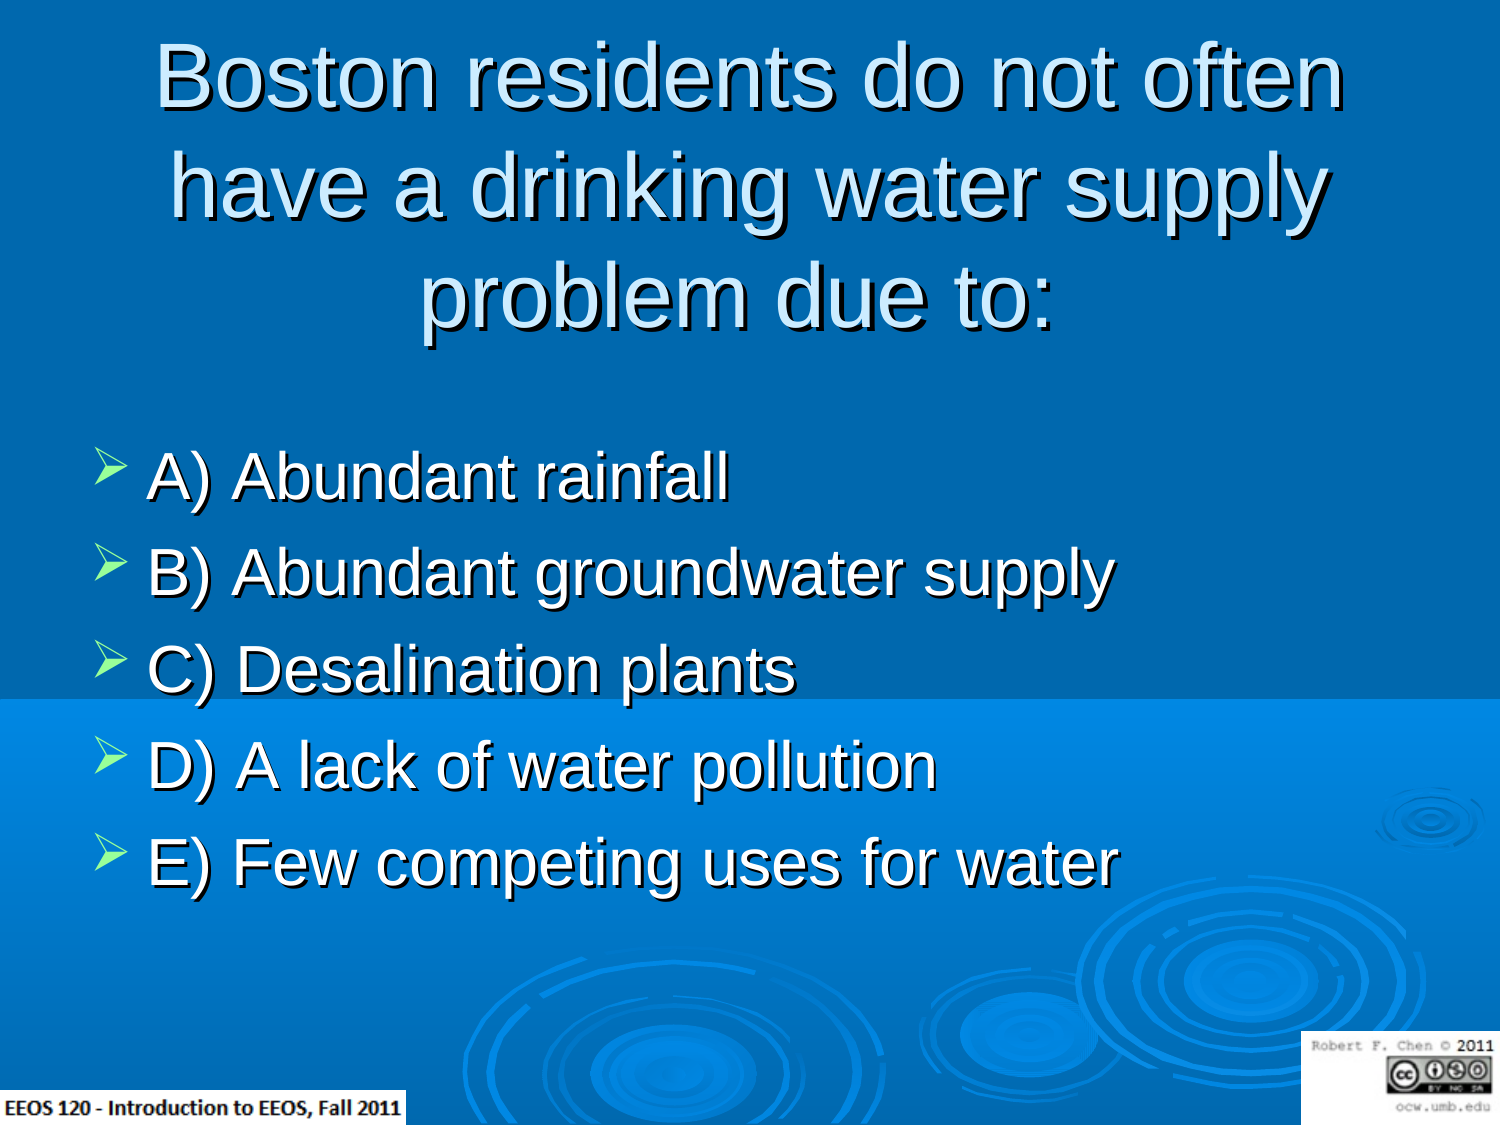

# Boston residents do not often have a drinking water supply problem due to:
A) Abundant rainfall
B) Abundant groundwater supply
C) Desalination plants
D) A lack of water pollution
E) Few competing uses for water